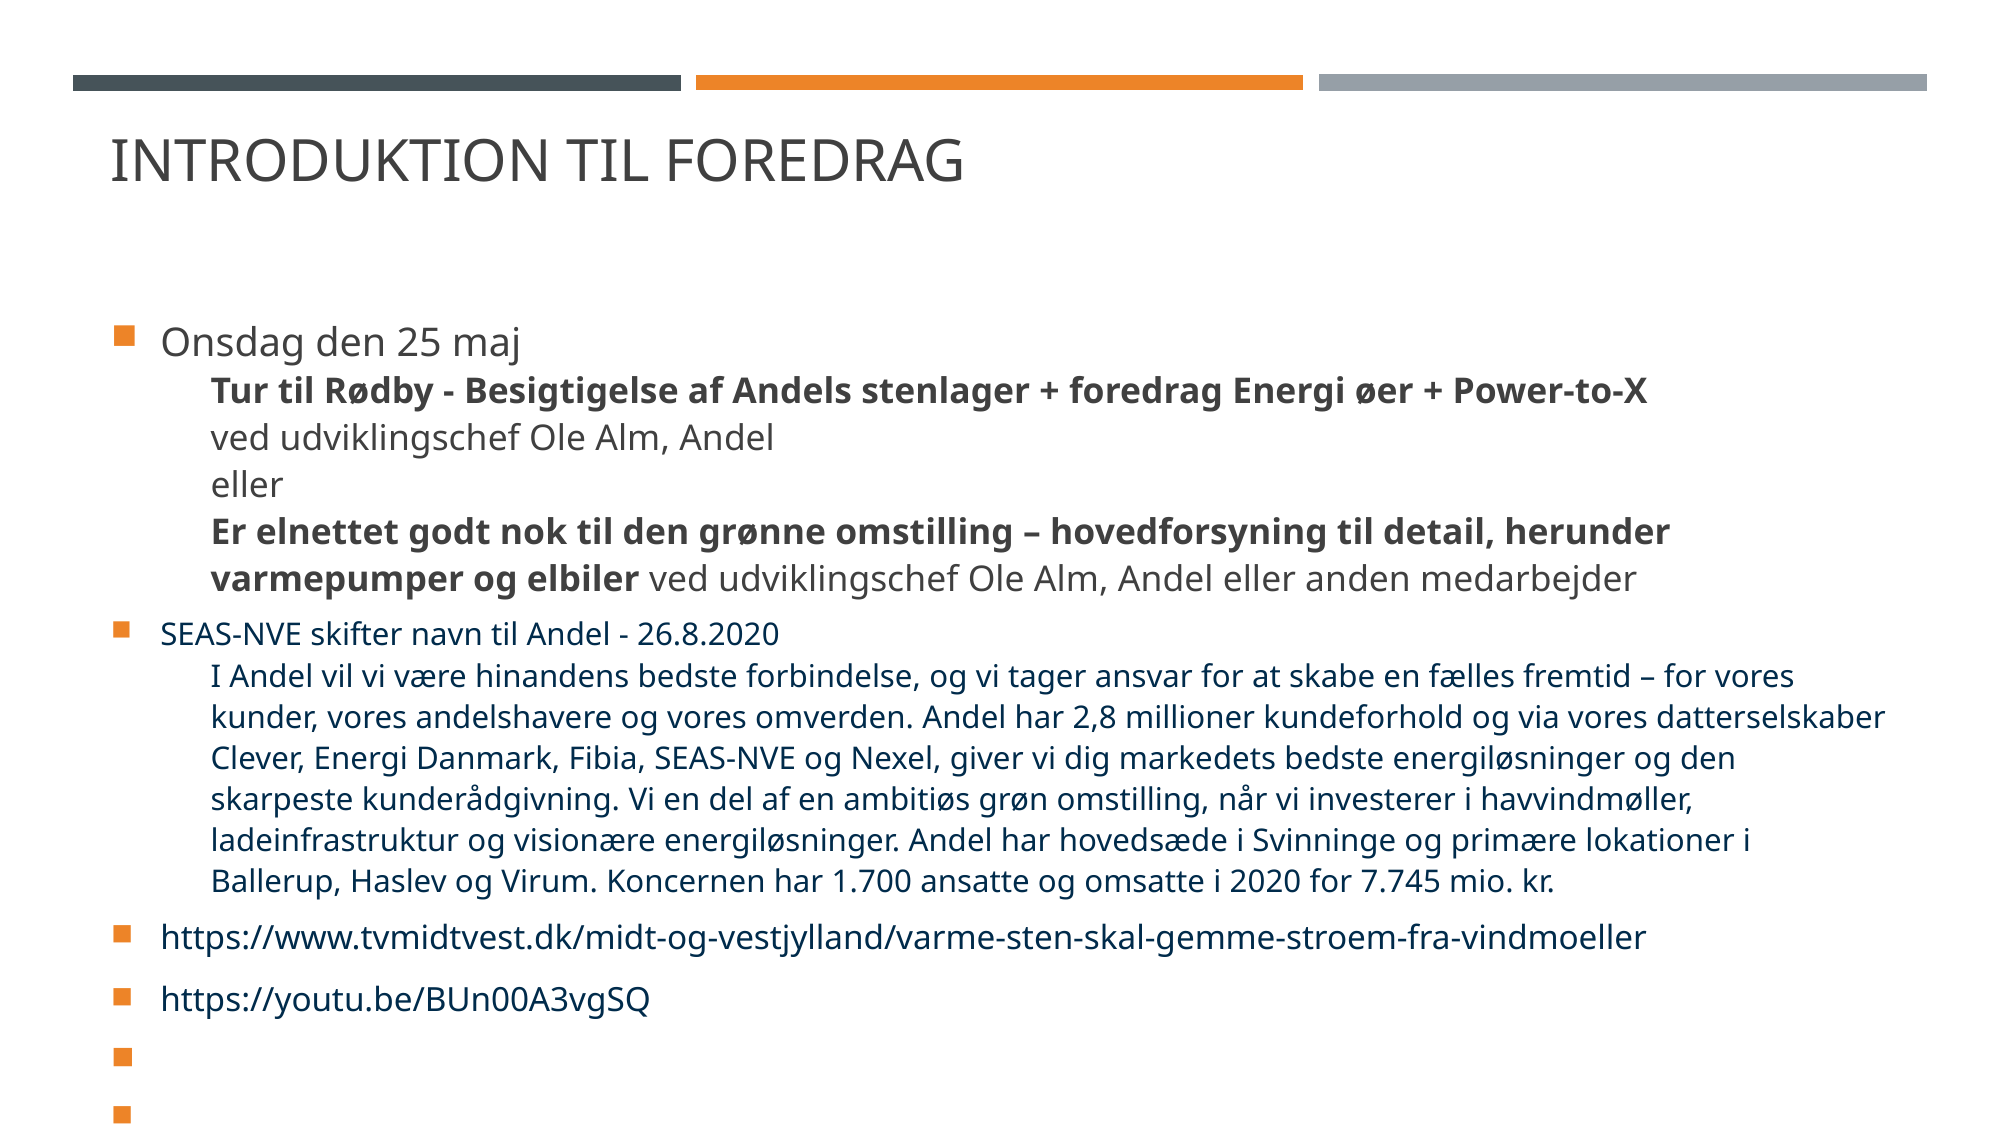

# Introduktion til foredrag
Onsdag den 25 maj
Tur til Rødby - Besigtigelse af Andels stenlager + foredrag Energi øer + Power-to-X
ved udviklingschef Ole Alm, Andel
eller
Er elnettet godt nok til den grønne omstilling – hovedforsyning til detail, herunder varmepumper og elbiler ved udviklingschef Ole Alm, Andel eller anden medarbejder
SEAS-NVE skifter navn til Andel - 26.8.2020
I Andel vil vi være hinandens bedste forbindelse, og vi tager ansvar for at skabe en fælles fremtid – for vores kunder, vores andelshavere og vores omverden. Andel har 2,8 millioner kundeforhold og via vores datterselskaber Clever, Energi Danmark, Fibia, SEAS-NVE og Nexel, giver vi dig markedets bedste energiløsninger og den skarpeste kunderådgivning. Vi en del af en ambitiøs grøn omstilling, når vi investerer i havvindmøller, ladeinfrastruktur og visionære energiløsninger. Andel har hovedsæde i Svinninge og primære lokationer i Ballerup, Haslev og Virum. Koncernen har 1.700 ansatte og omsatte i 2020 for 7.745 mio. kr.
https://www.tvmidtvest.dk/midt-og-vestjylland/varme-sten-skal-gemme-stroem-fra-vindmoeller
https://youtu.be/BUn00A3vgSQ